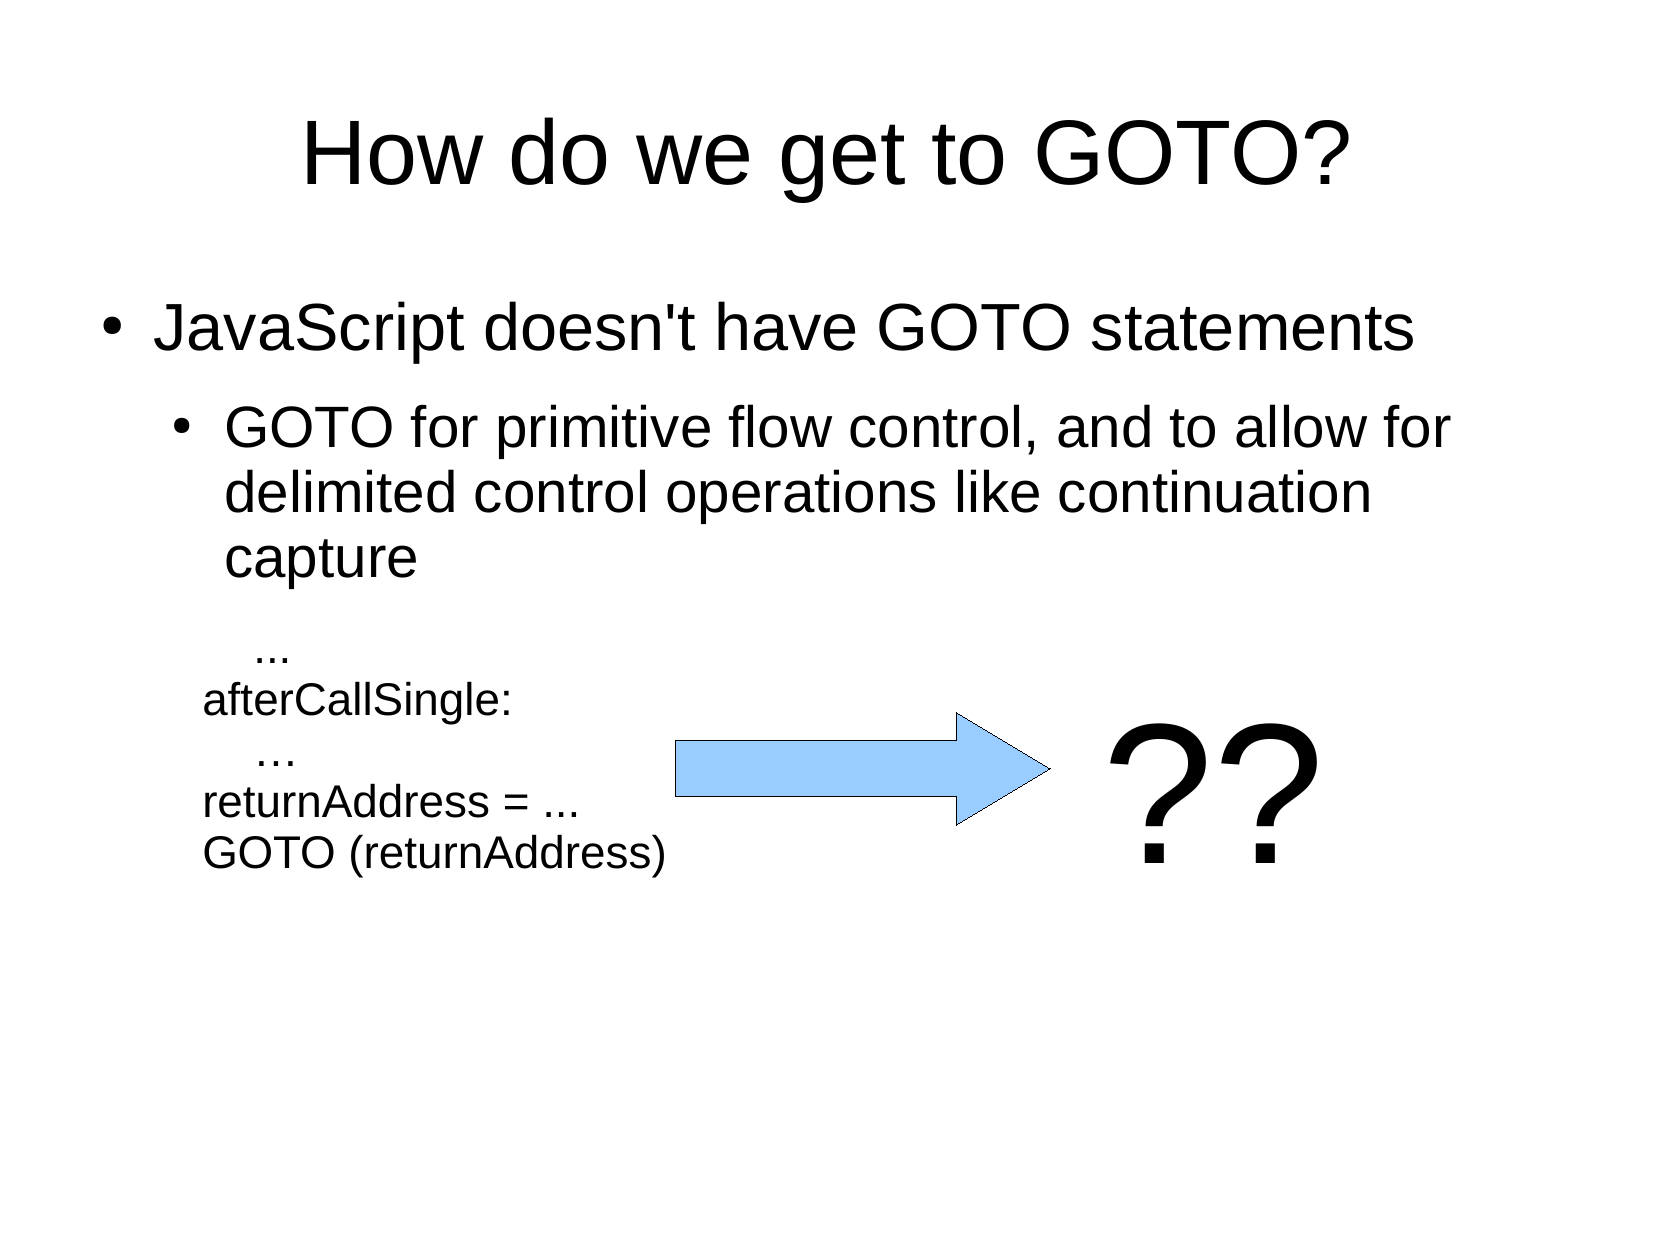

# How do we get to GOTO?
JavaScript doesn't have GOTO statements
GOTO for primitive flow control, and to allow for delimited control operations like continuation capture
 ...
afterCallSingle:
 …
returnAddress = ...
GOTO (returnAddress)
??